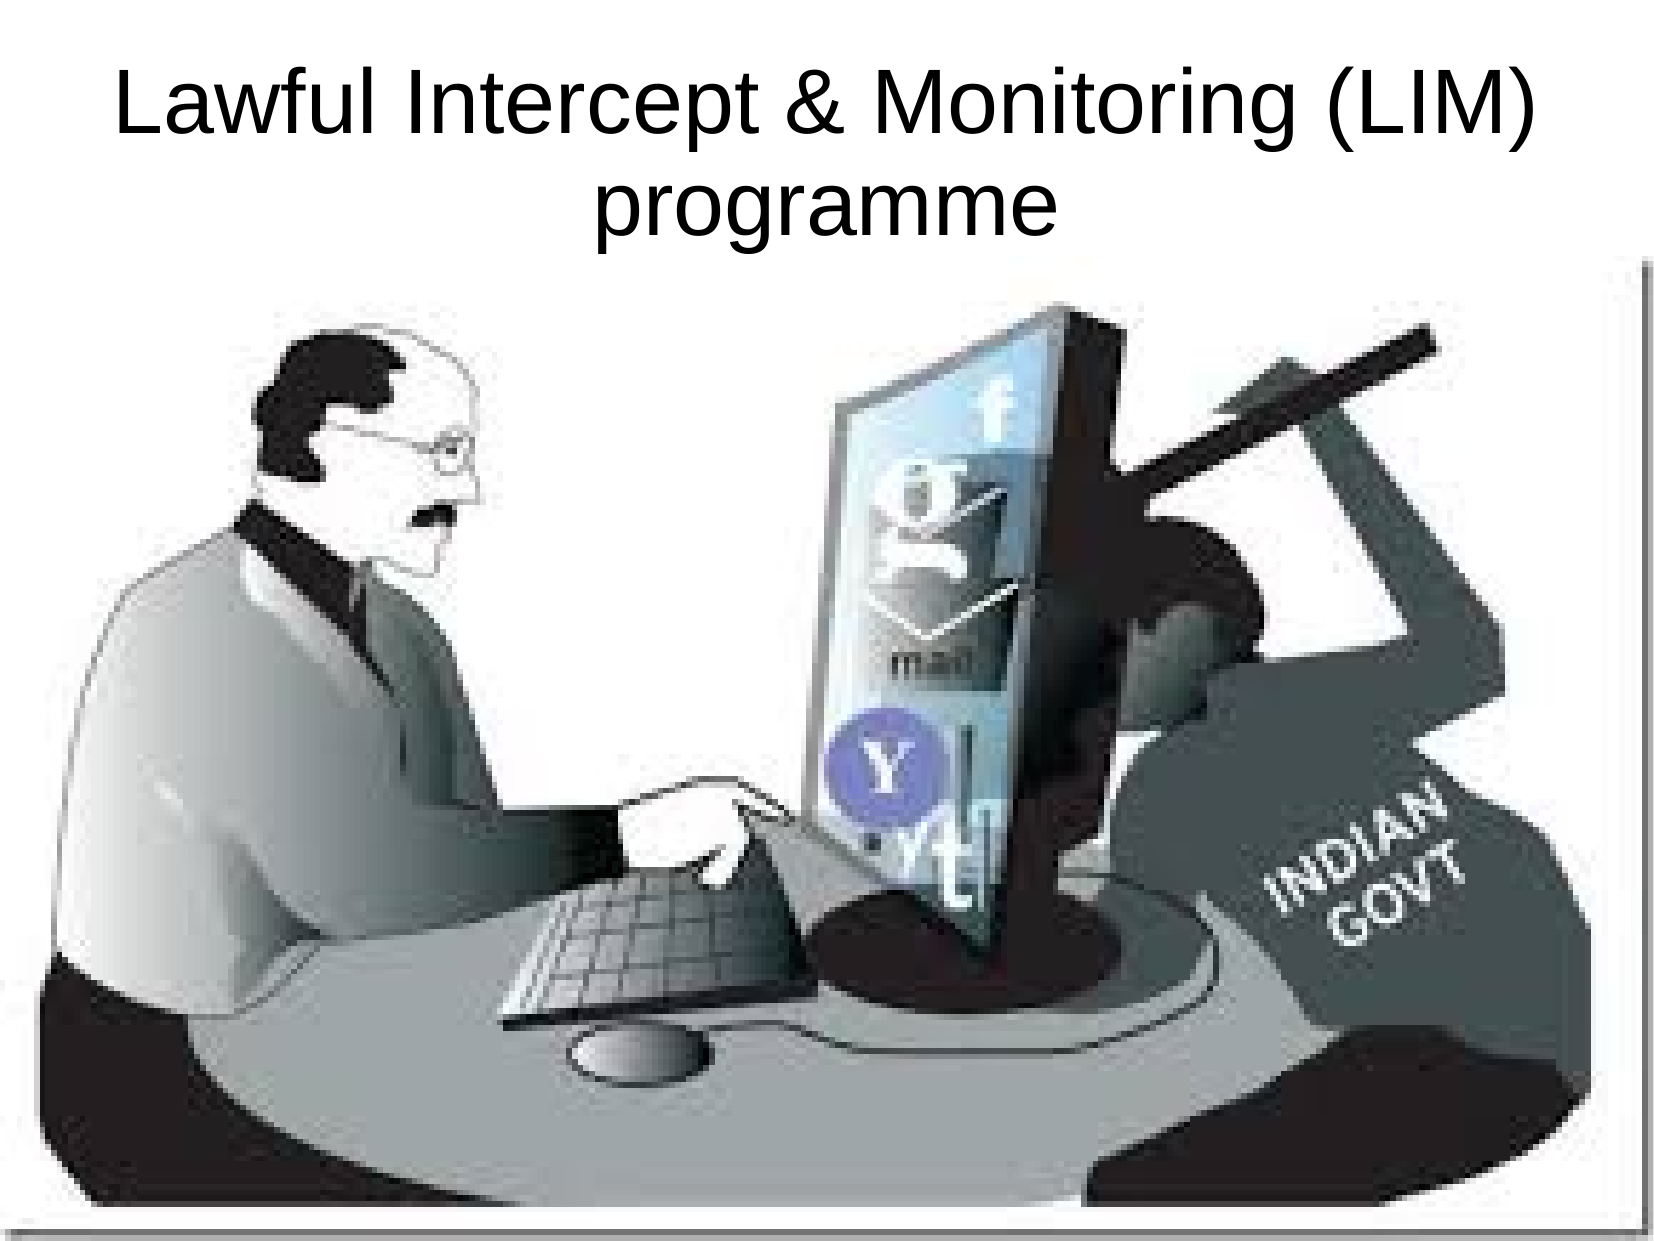

# Lawful Intercept & Monitoring (LIM) programme